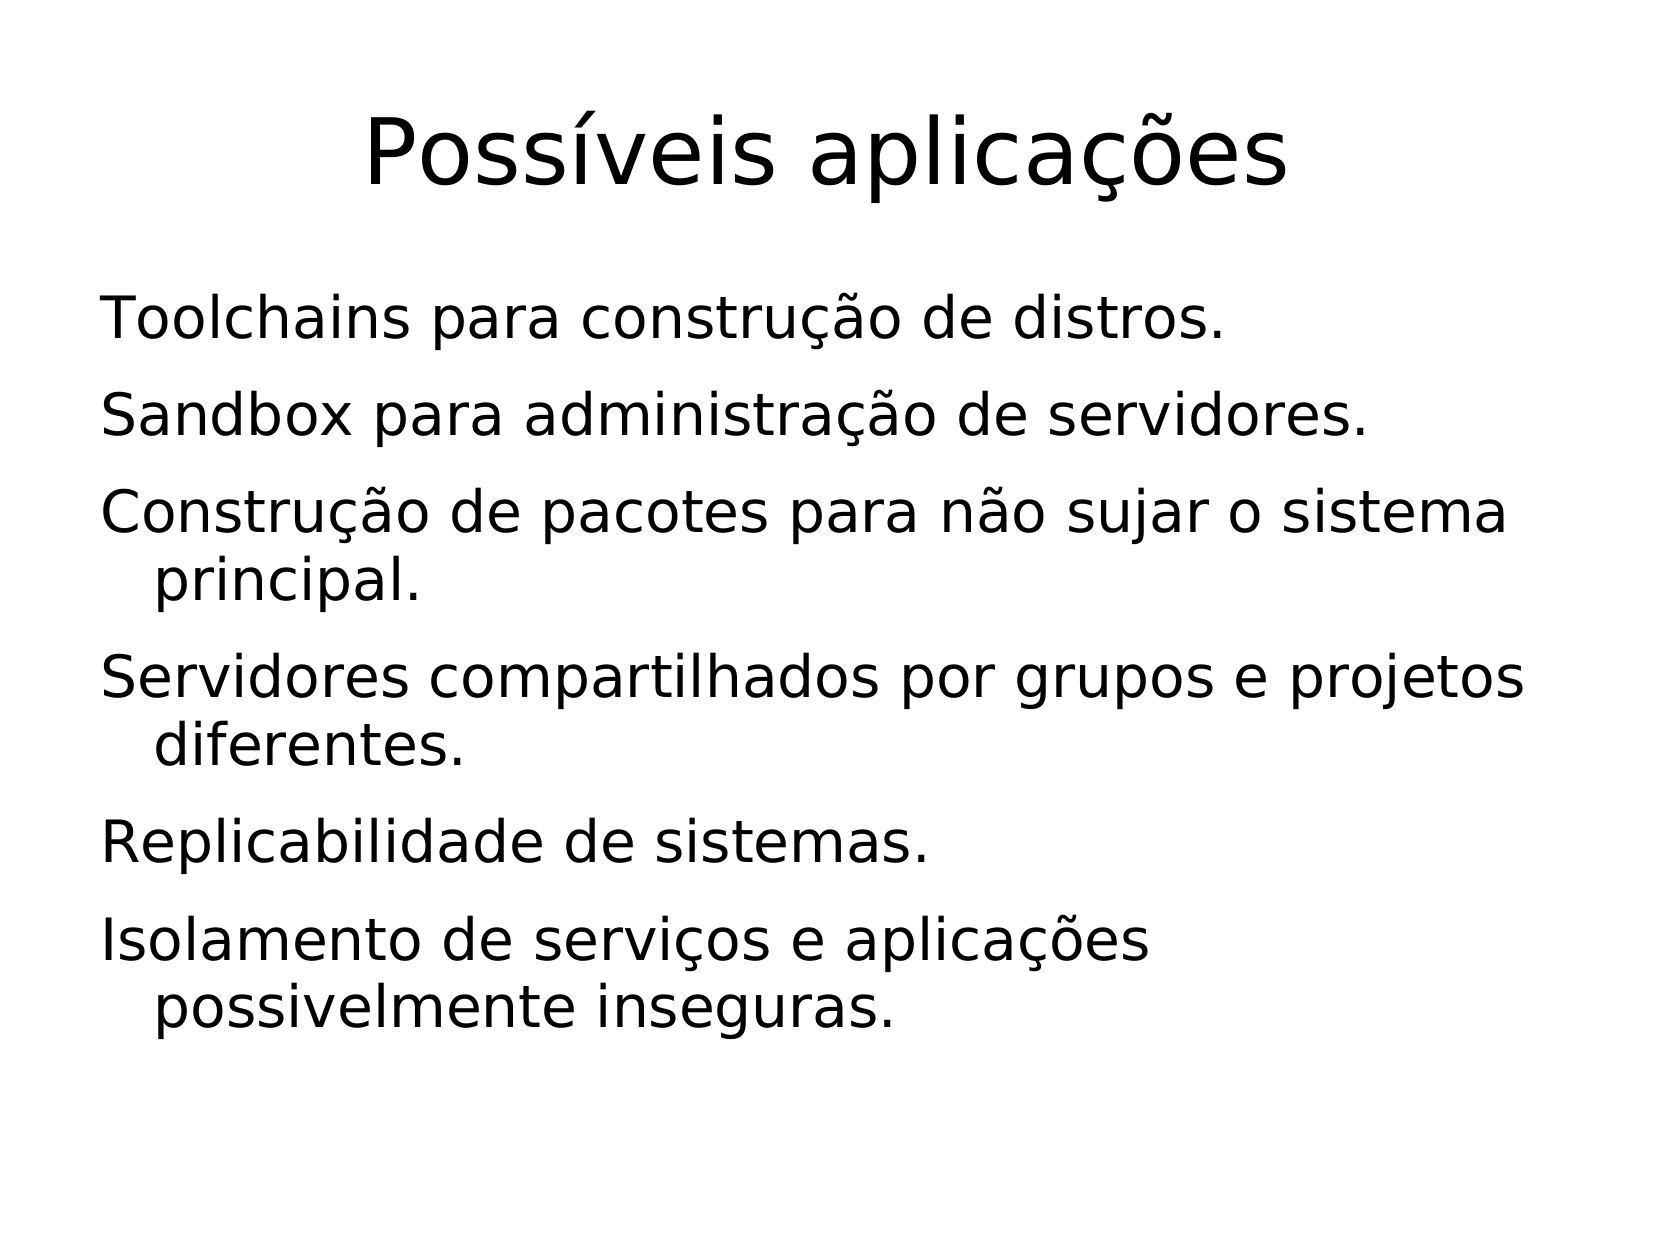

# Possíveis aplicações
Toolchains para construção de distros.
Sandbox para administração de servidores.
Construção de pacotes para não sujar o sistema principal.
Servidores compartilhados por grupos e projetos diferentes.
Replicabilidade de sistemas.
Isolamento de serviços e aplicações possivelmente inseguras.